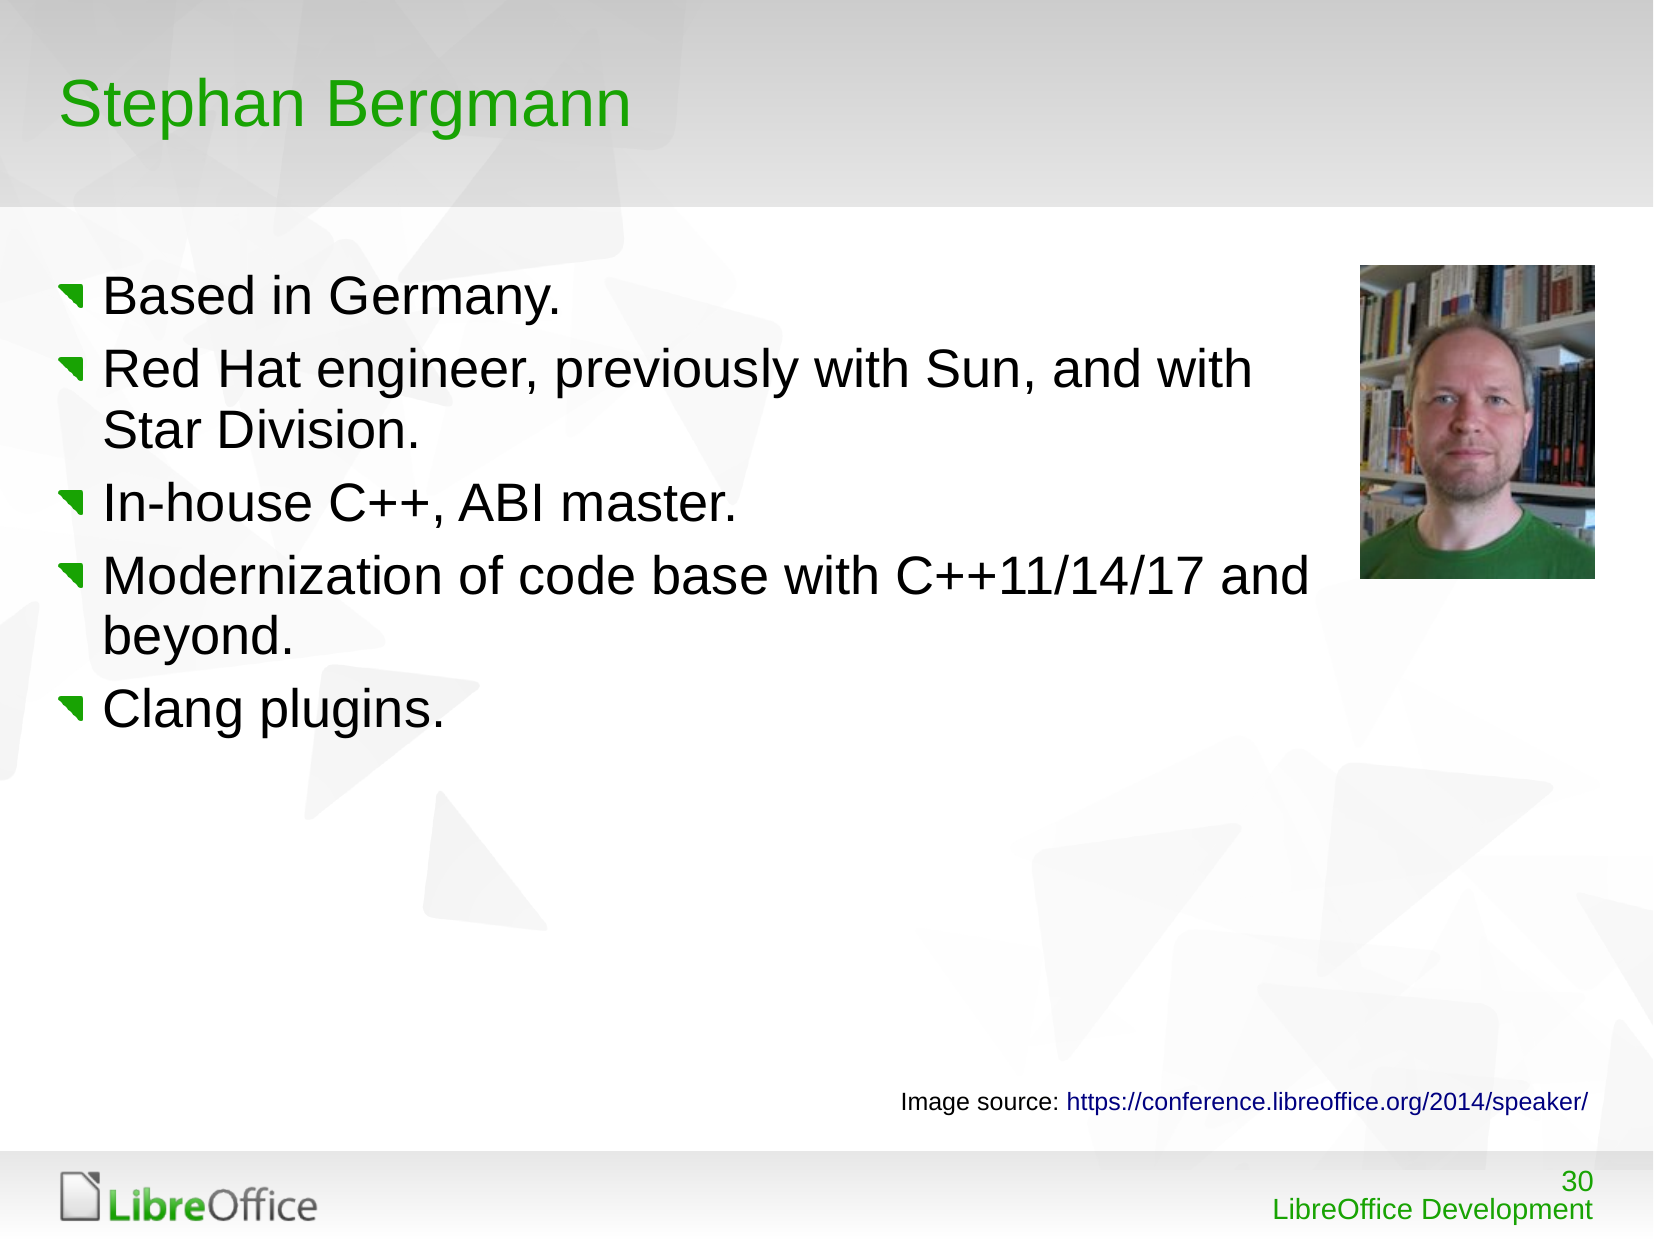

# Stephan Bergmann
Based in Germany.
Red Hat engineer, previously with Sun, and with Star Division.
In-house C++, ABI master.
Modernization of code base with C++11/14/17 and beyond.
Clang plugins.
Image source: https://conference.libreoffice.org/2014/speaker/
30
LibreOffice Development